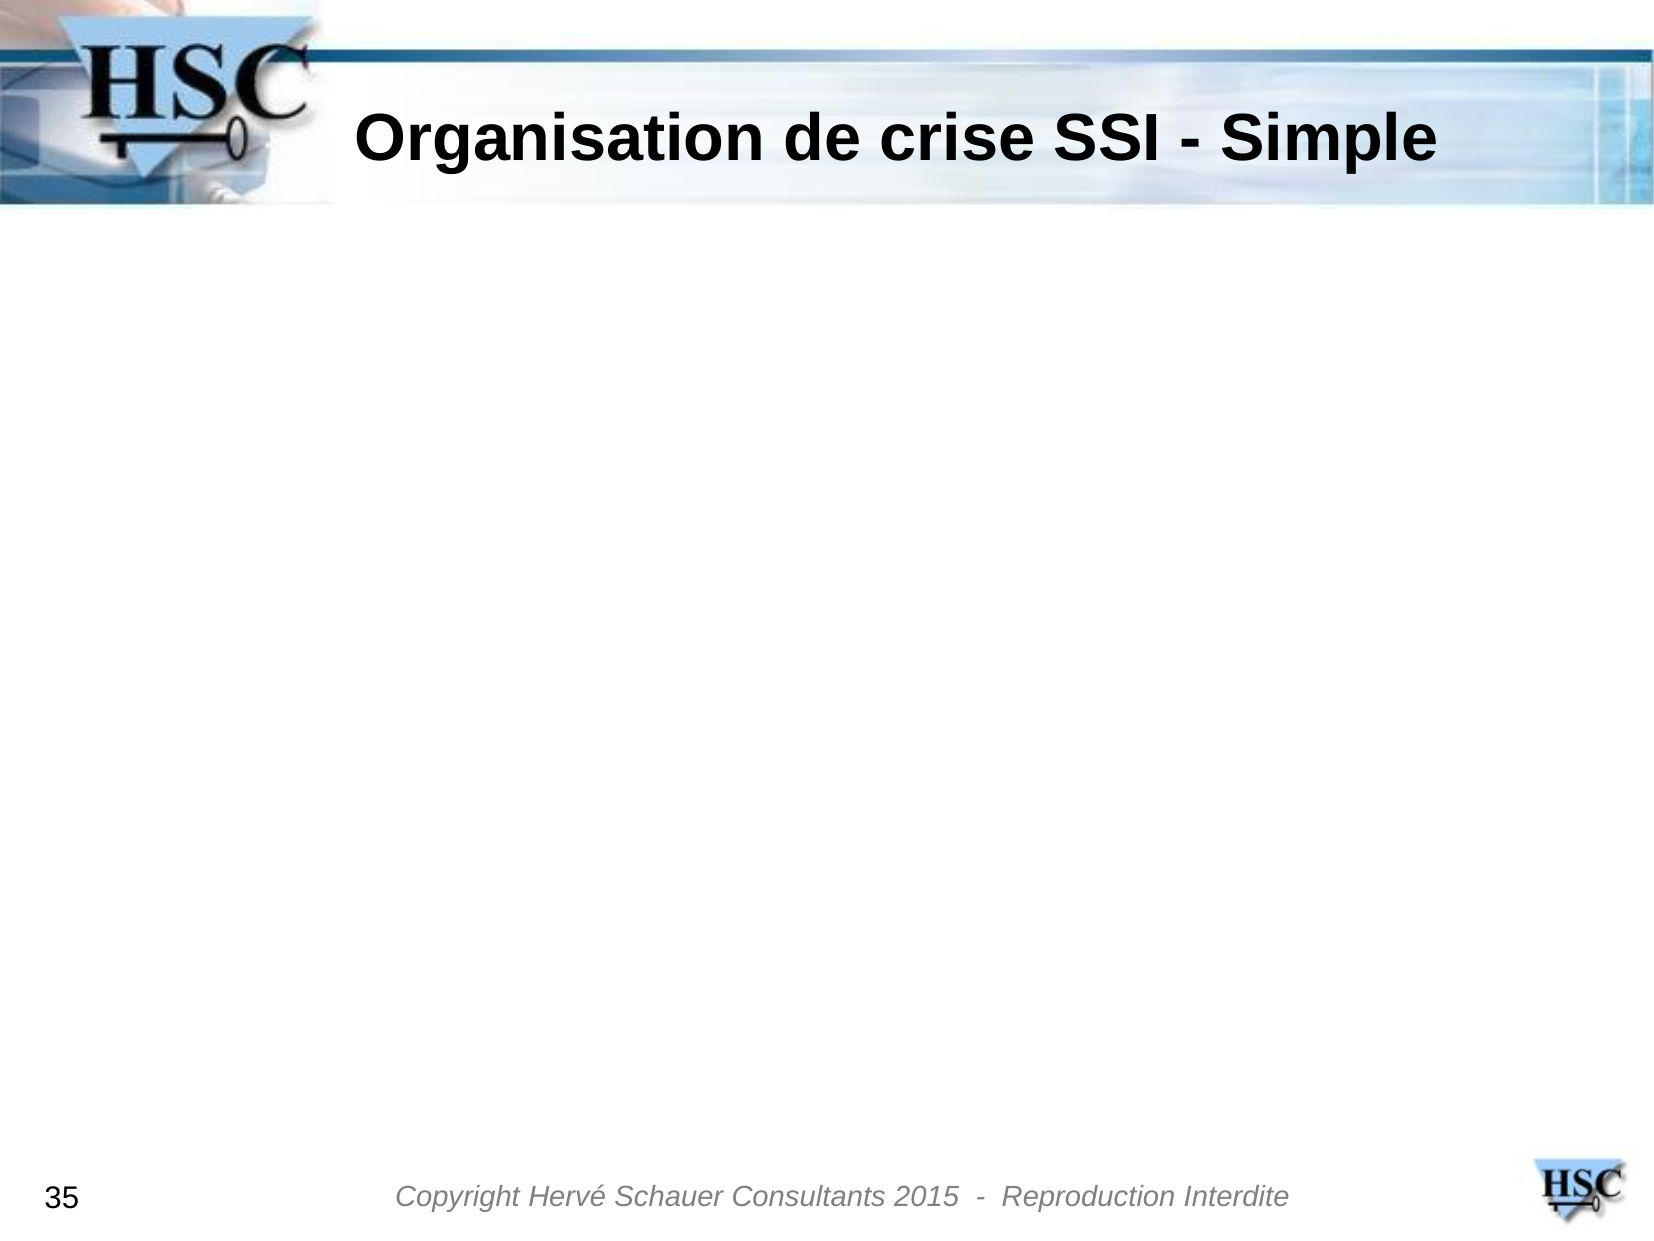

# Organisation de crise SSI - Simple